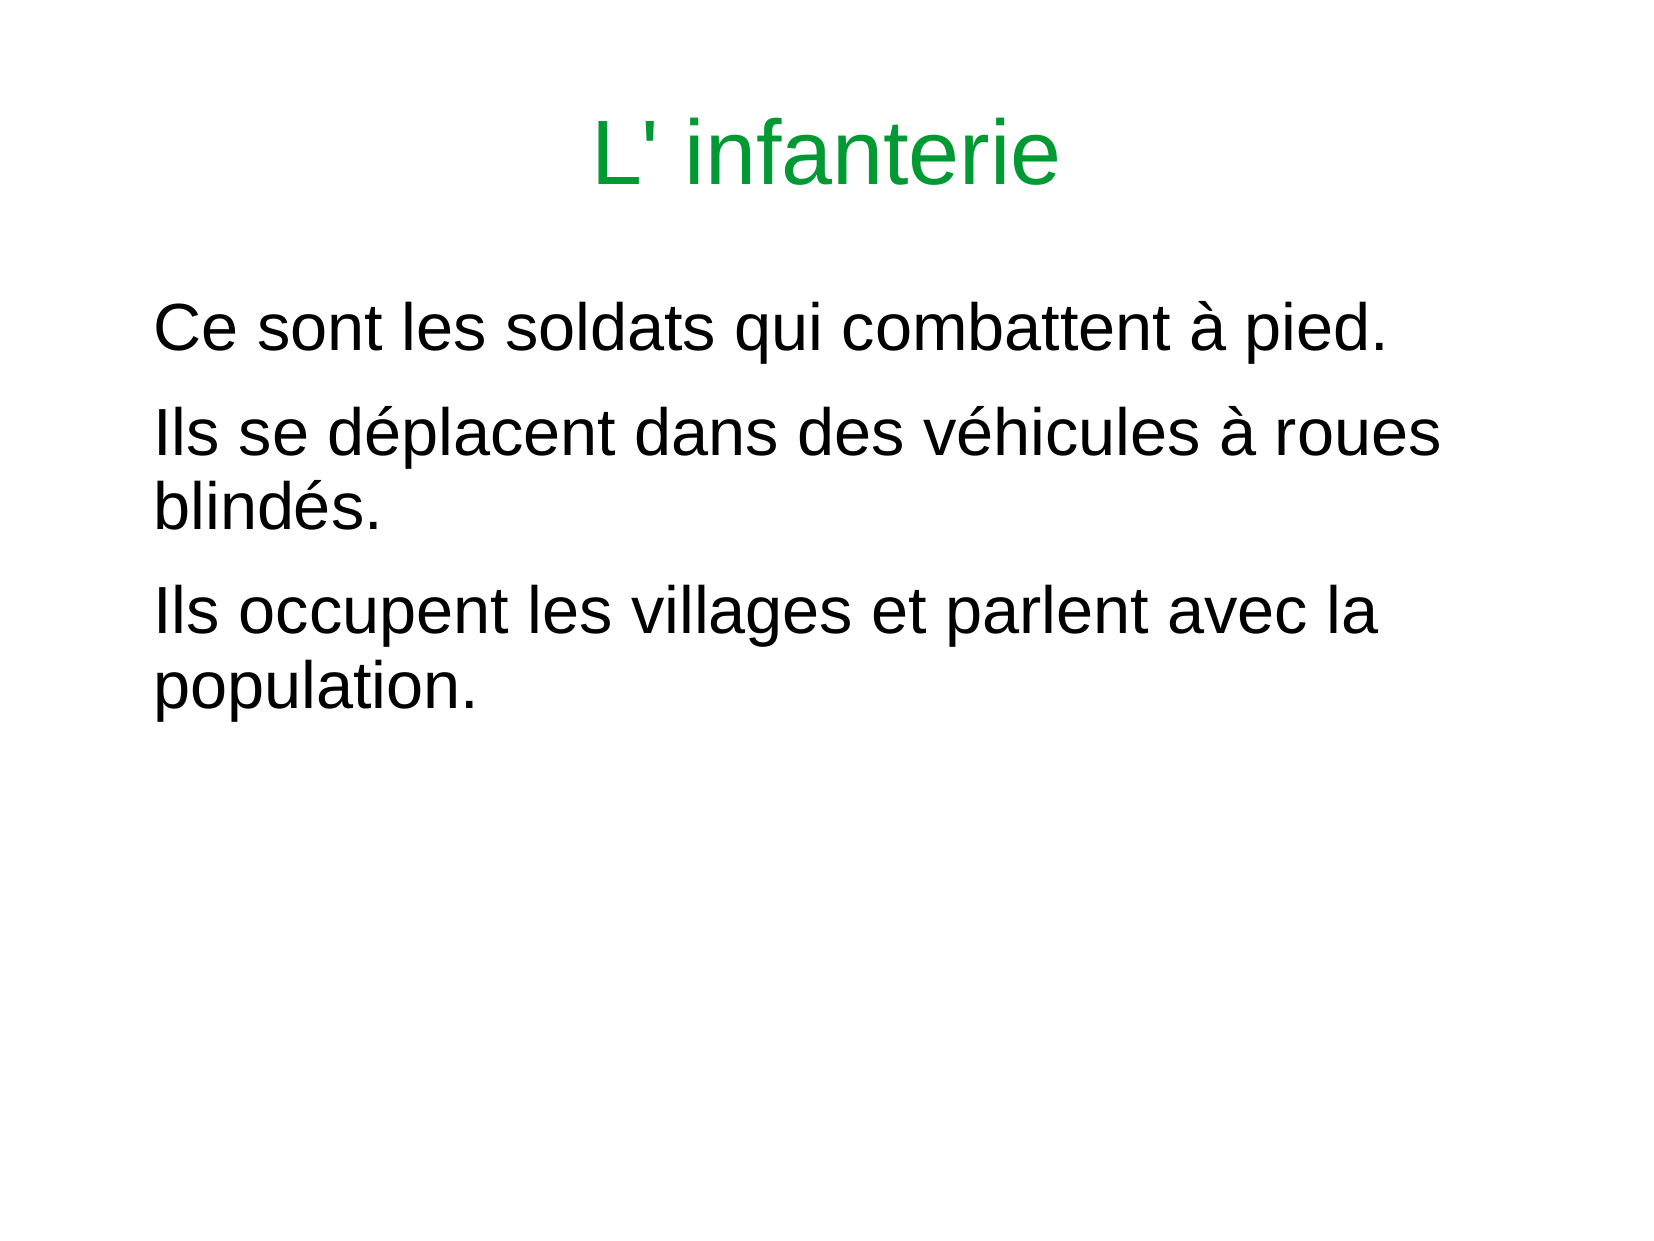

# L' infanterie
Ce sont les soldats qui combattent à pied.
Ils se déplacent dans des véhicules à roues blindés.
Ils occupent les villages et parlent avec la population.